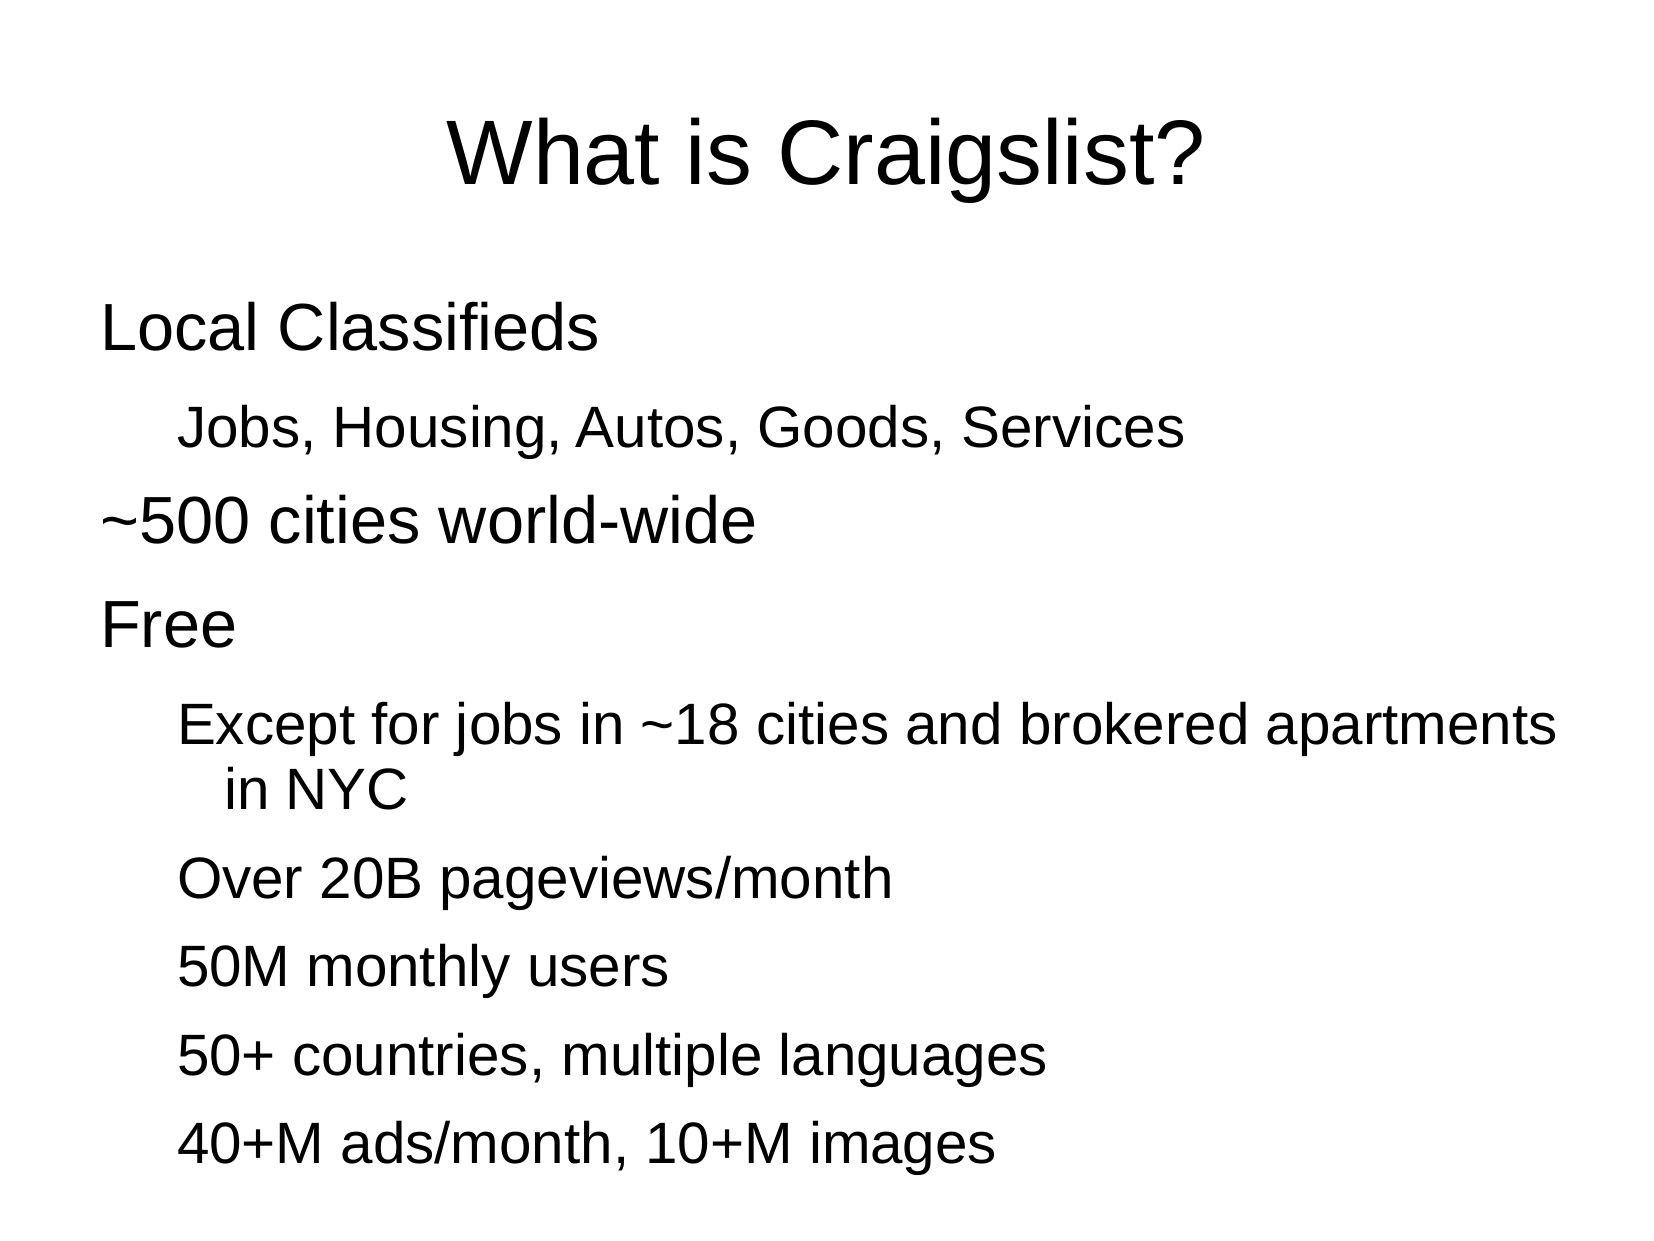

# What is Craigslist?
Local Classifieds
Jobs, Housing, Autos, Goods, Services
~500 cities world-wide
Free
Except for jobs in ~18 cities and brokered apartments in NYC
Over 20B pageviews/month
50M monthly users
50+ countries, multiple languages
40+M ads/month, 10+M images